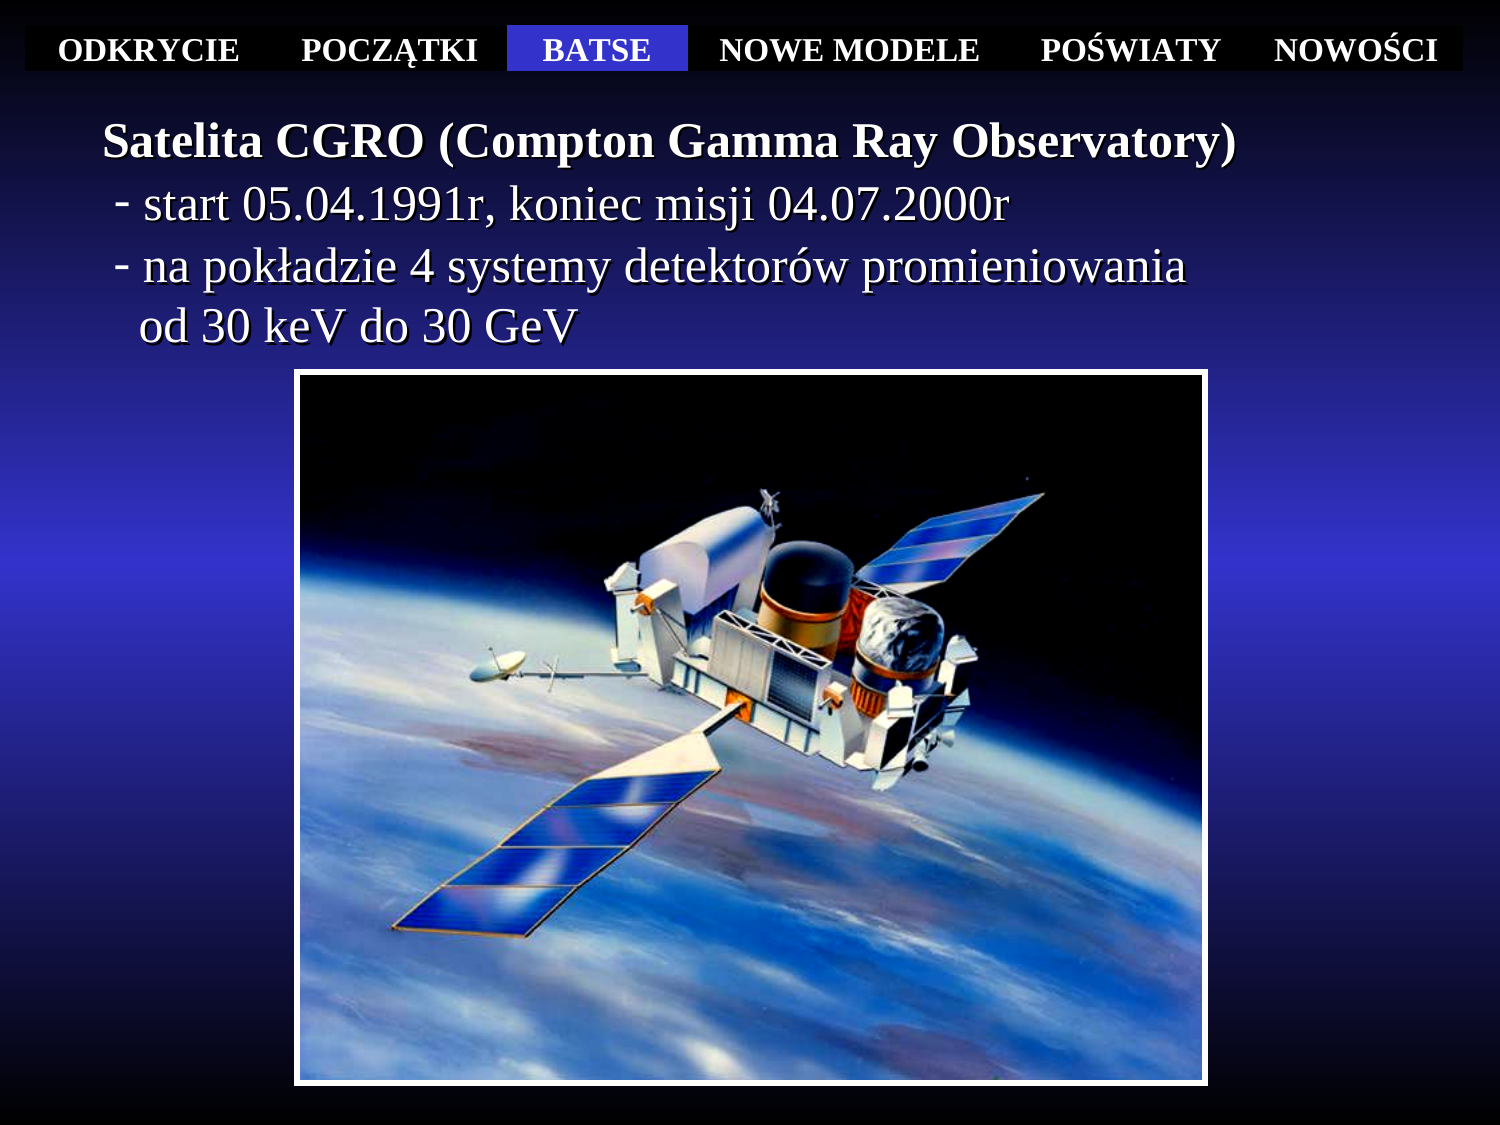

| ODKRYCIE | POCZĄTKI | BATSE | NOWE MODELE | POŚWIATY | NOWOŚCI |
| --- | --- | --- | --- | --- | --- |
Satelita CGRO (Compton Gamma Ray Observatory)
 start 05.04.1991r, koniec misji 04.07.2000r
 na pokładzie 4 systemy detektorów promieniowania
 od 30 keV do 30 GeV